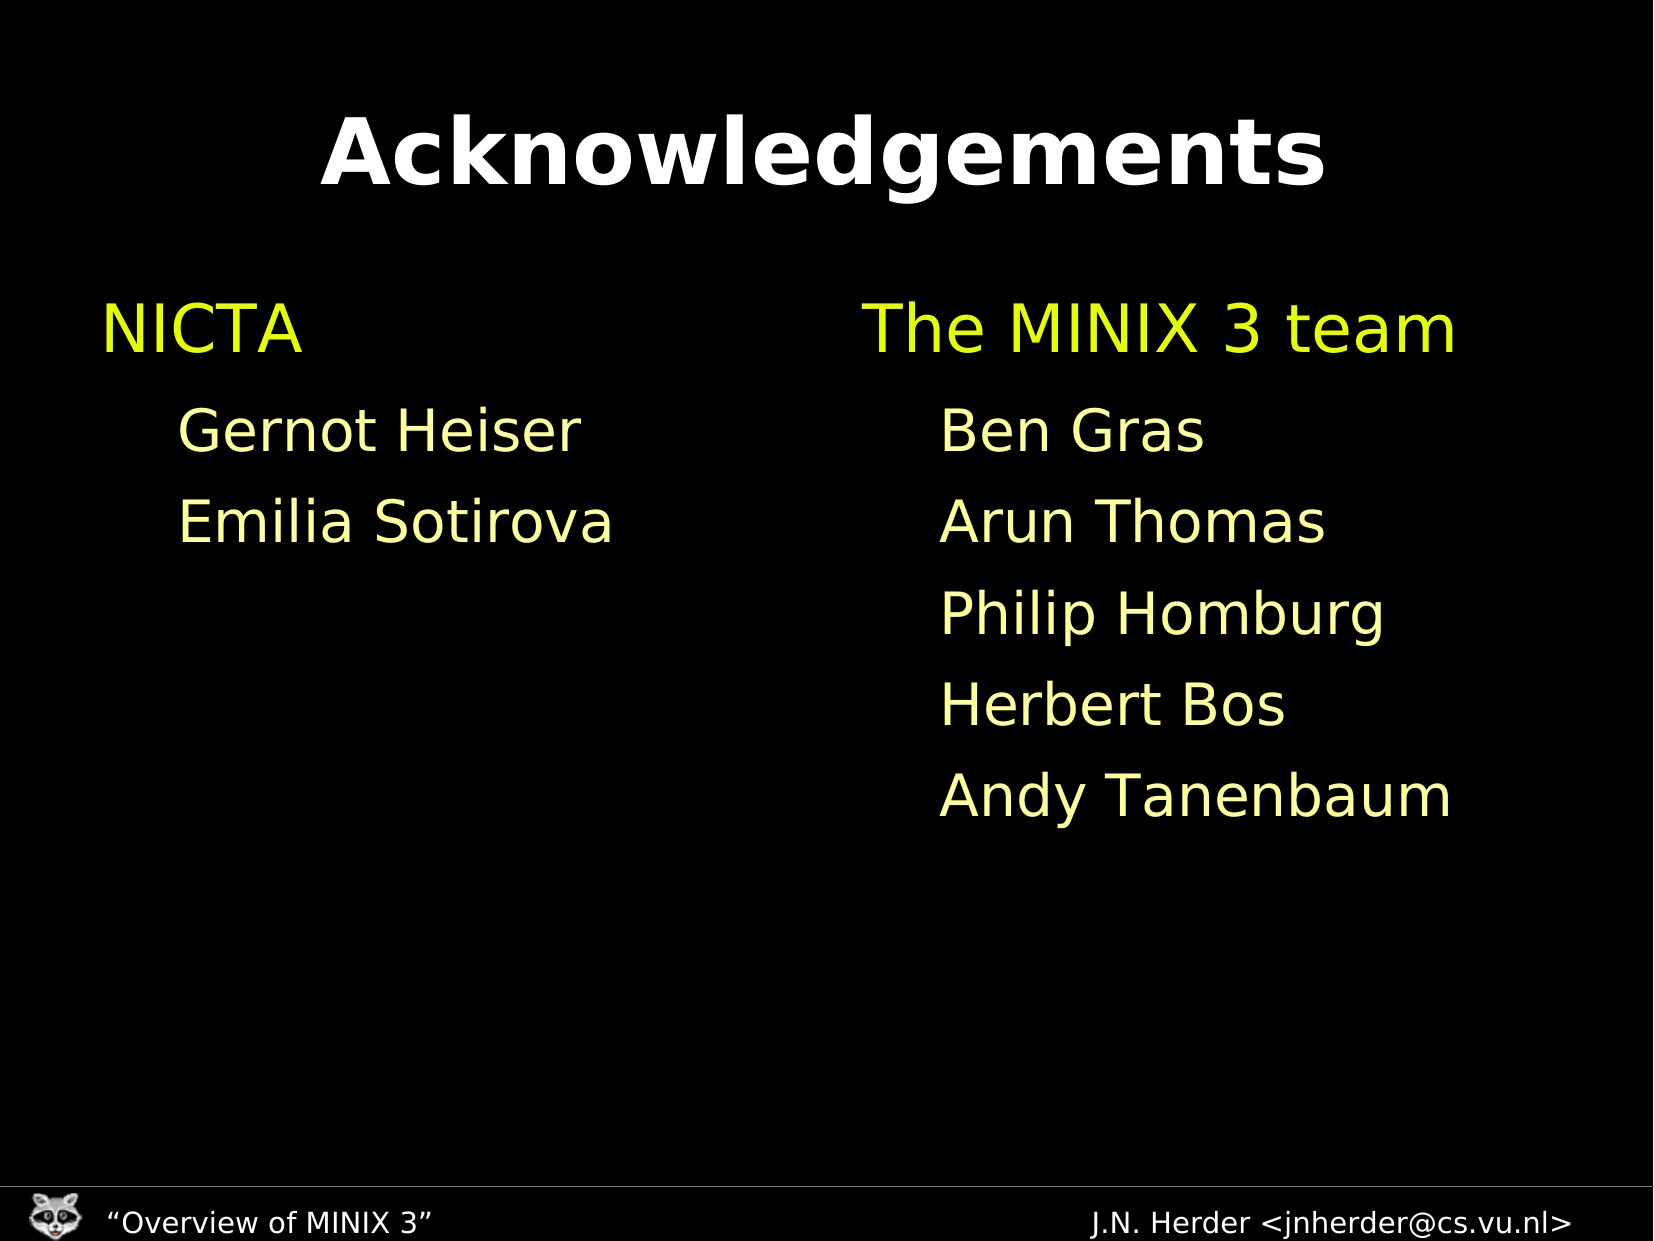

# Acknowledgements
NICTA
Gernot Heiser
Emilia Sotirova
The MINIX 3 team
Ben Gras
Arun Thomas
Philip Homburg
Herbert Bos
Andy Tanenbaum